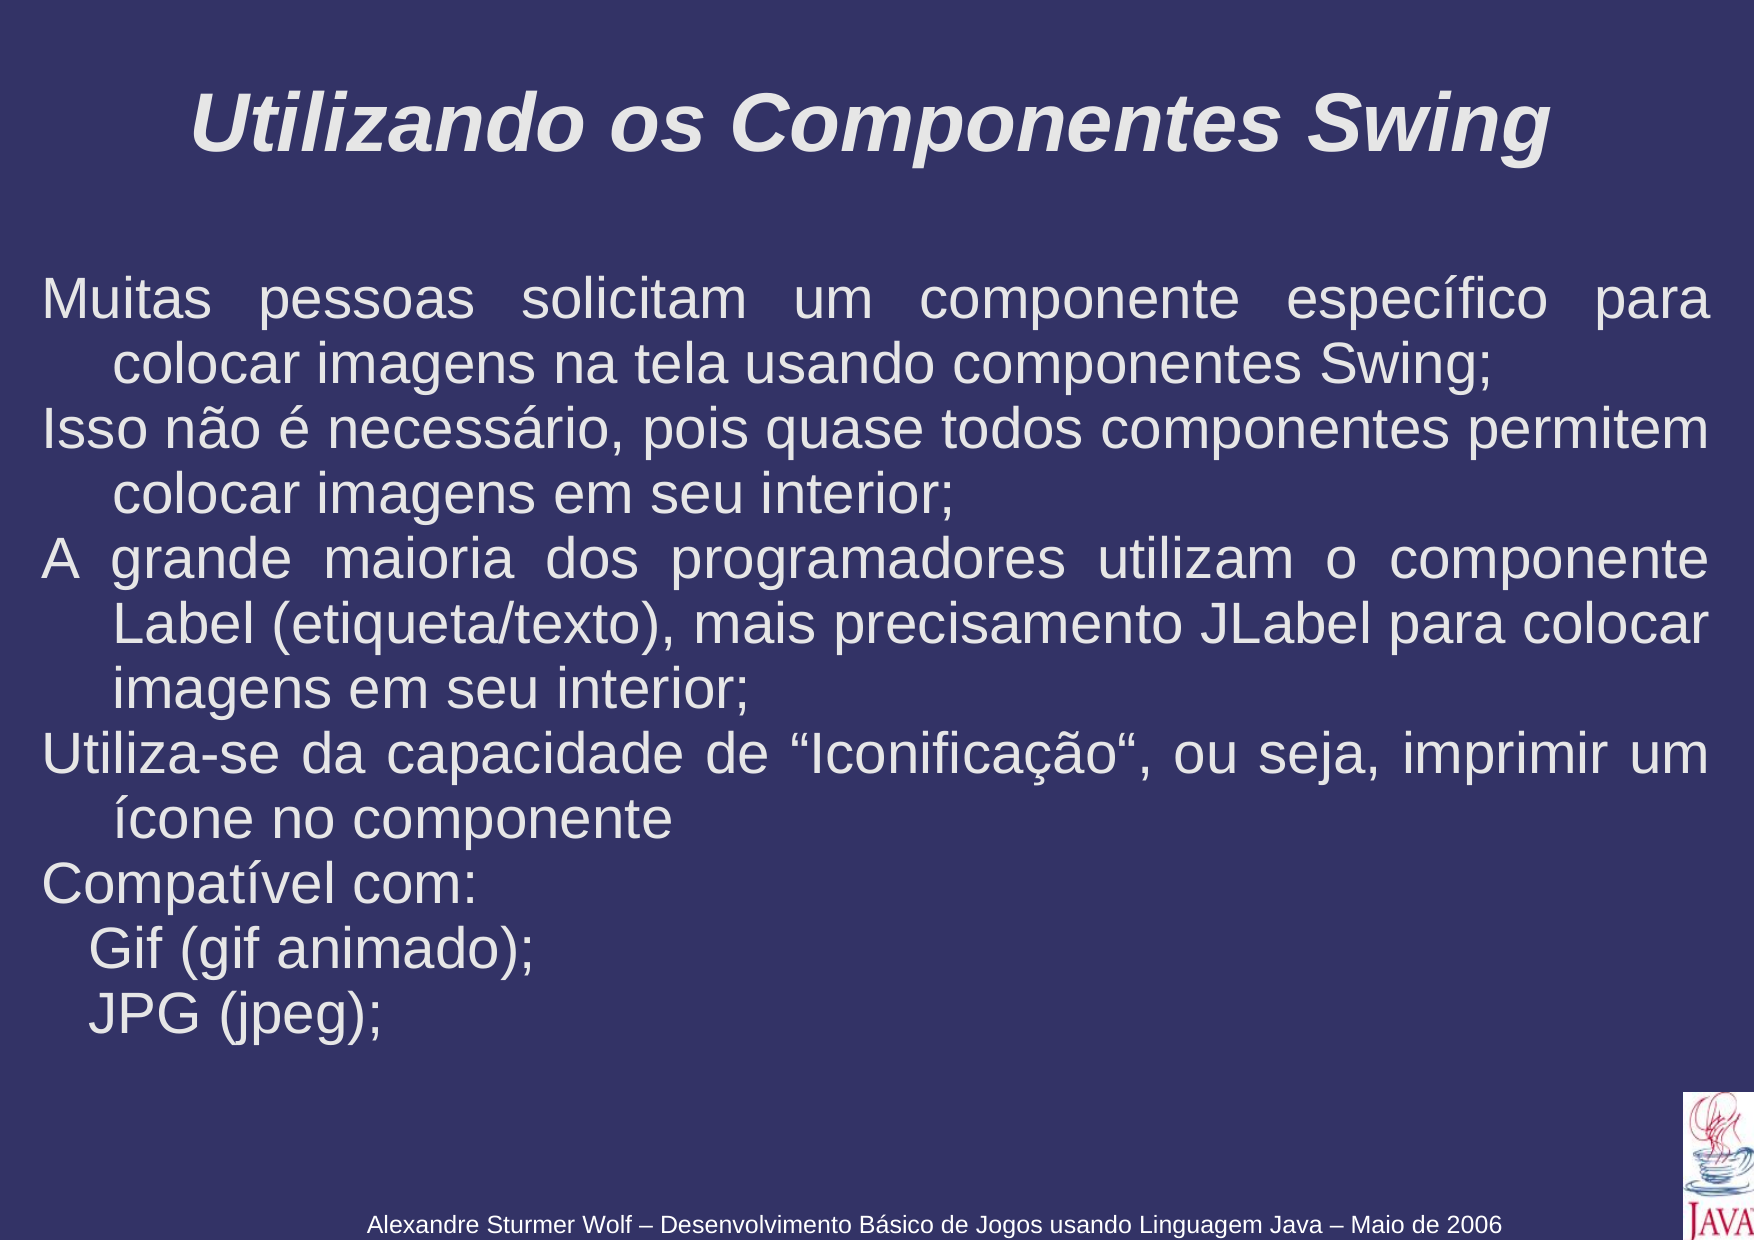

# Utilizando os Componentes Swing
Muitas pessoas solicitam um componente específico para colocar imagens na tela usando componentes Swing;
Isso não é necessário, pois quase todos componentes permitem colocar imagens em seu interior;
A grande maioria dos programadores utilizam o componente Label (etiqueta/texto), mais precisamento JLabel para colocar imagens em seu interior;
Utiliza-se da capacidade de “Iconificação“, ou seja, imprimir um ícone no componente
Compatível com:
Gif (gif animado);
JPG (jpeg);